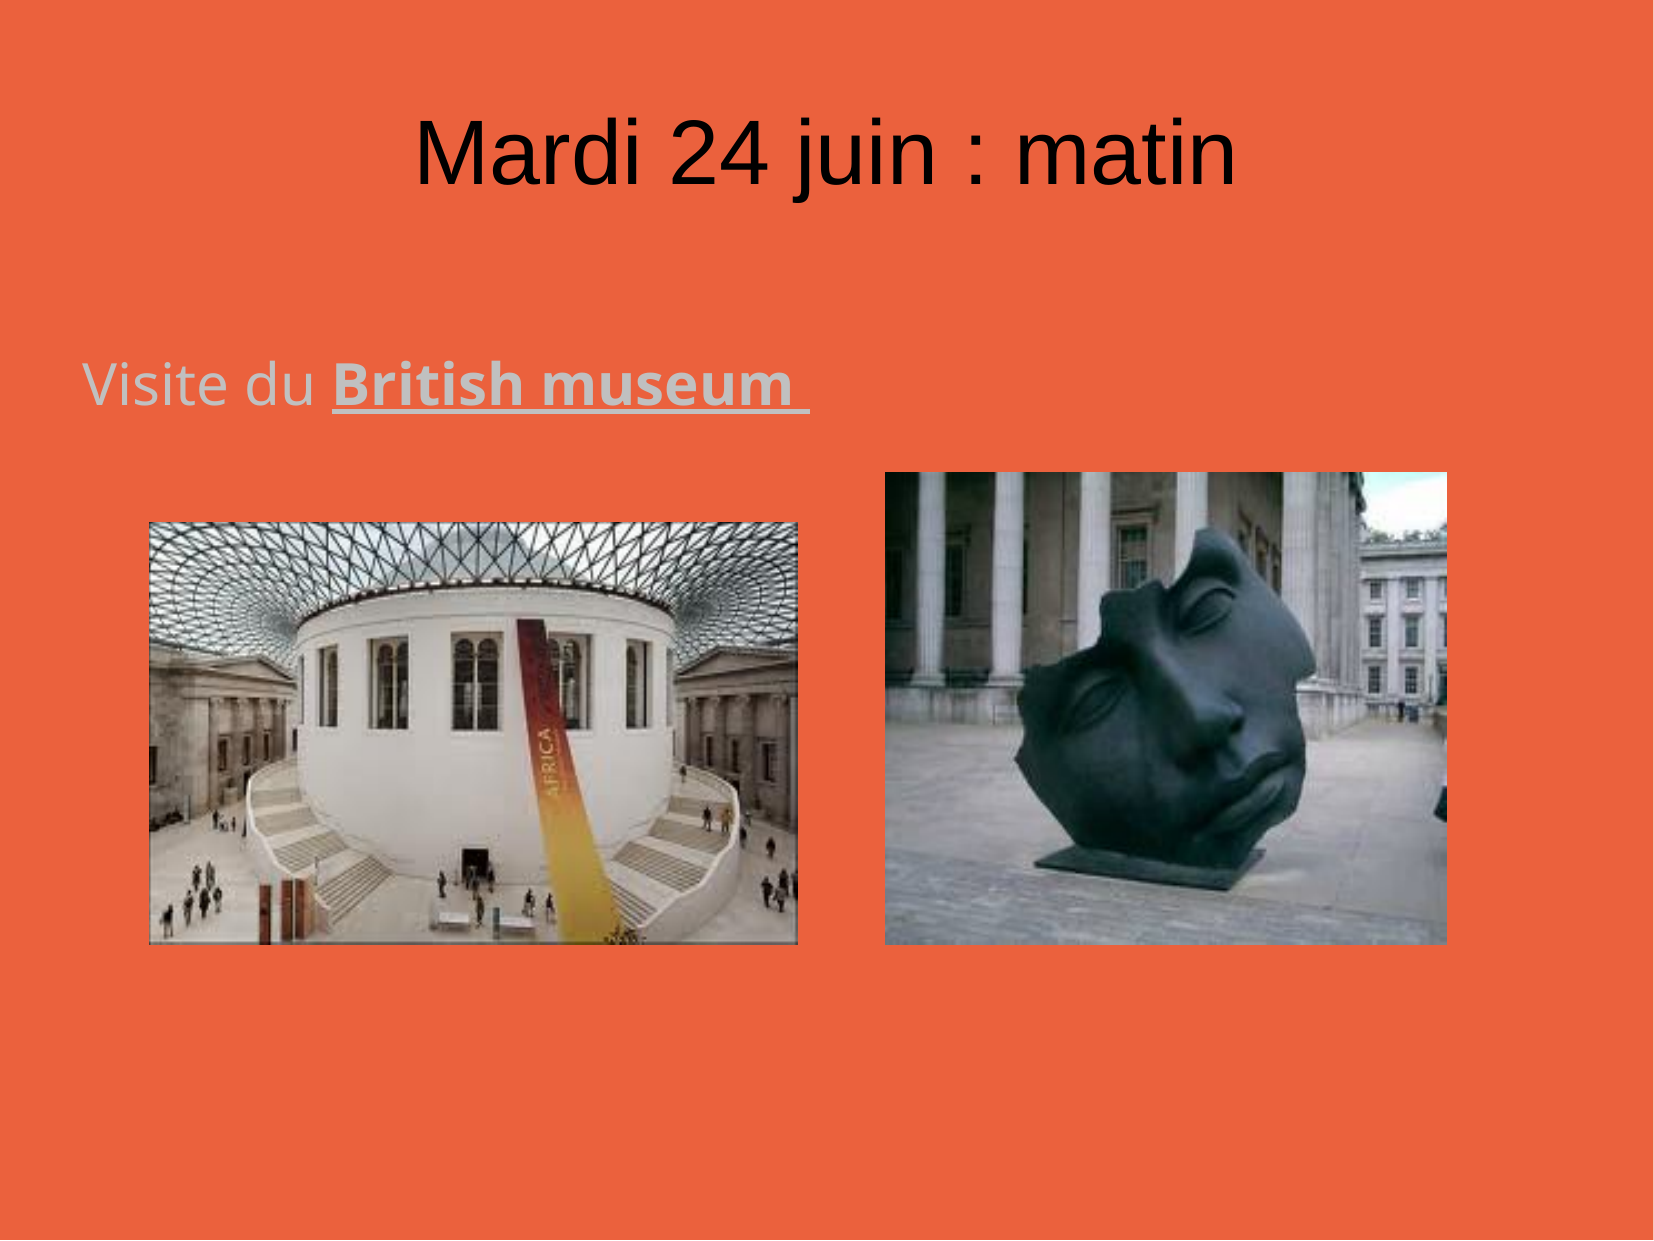

# Mardi 24 juin : matin
Visite du British museum